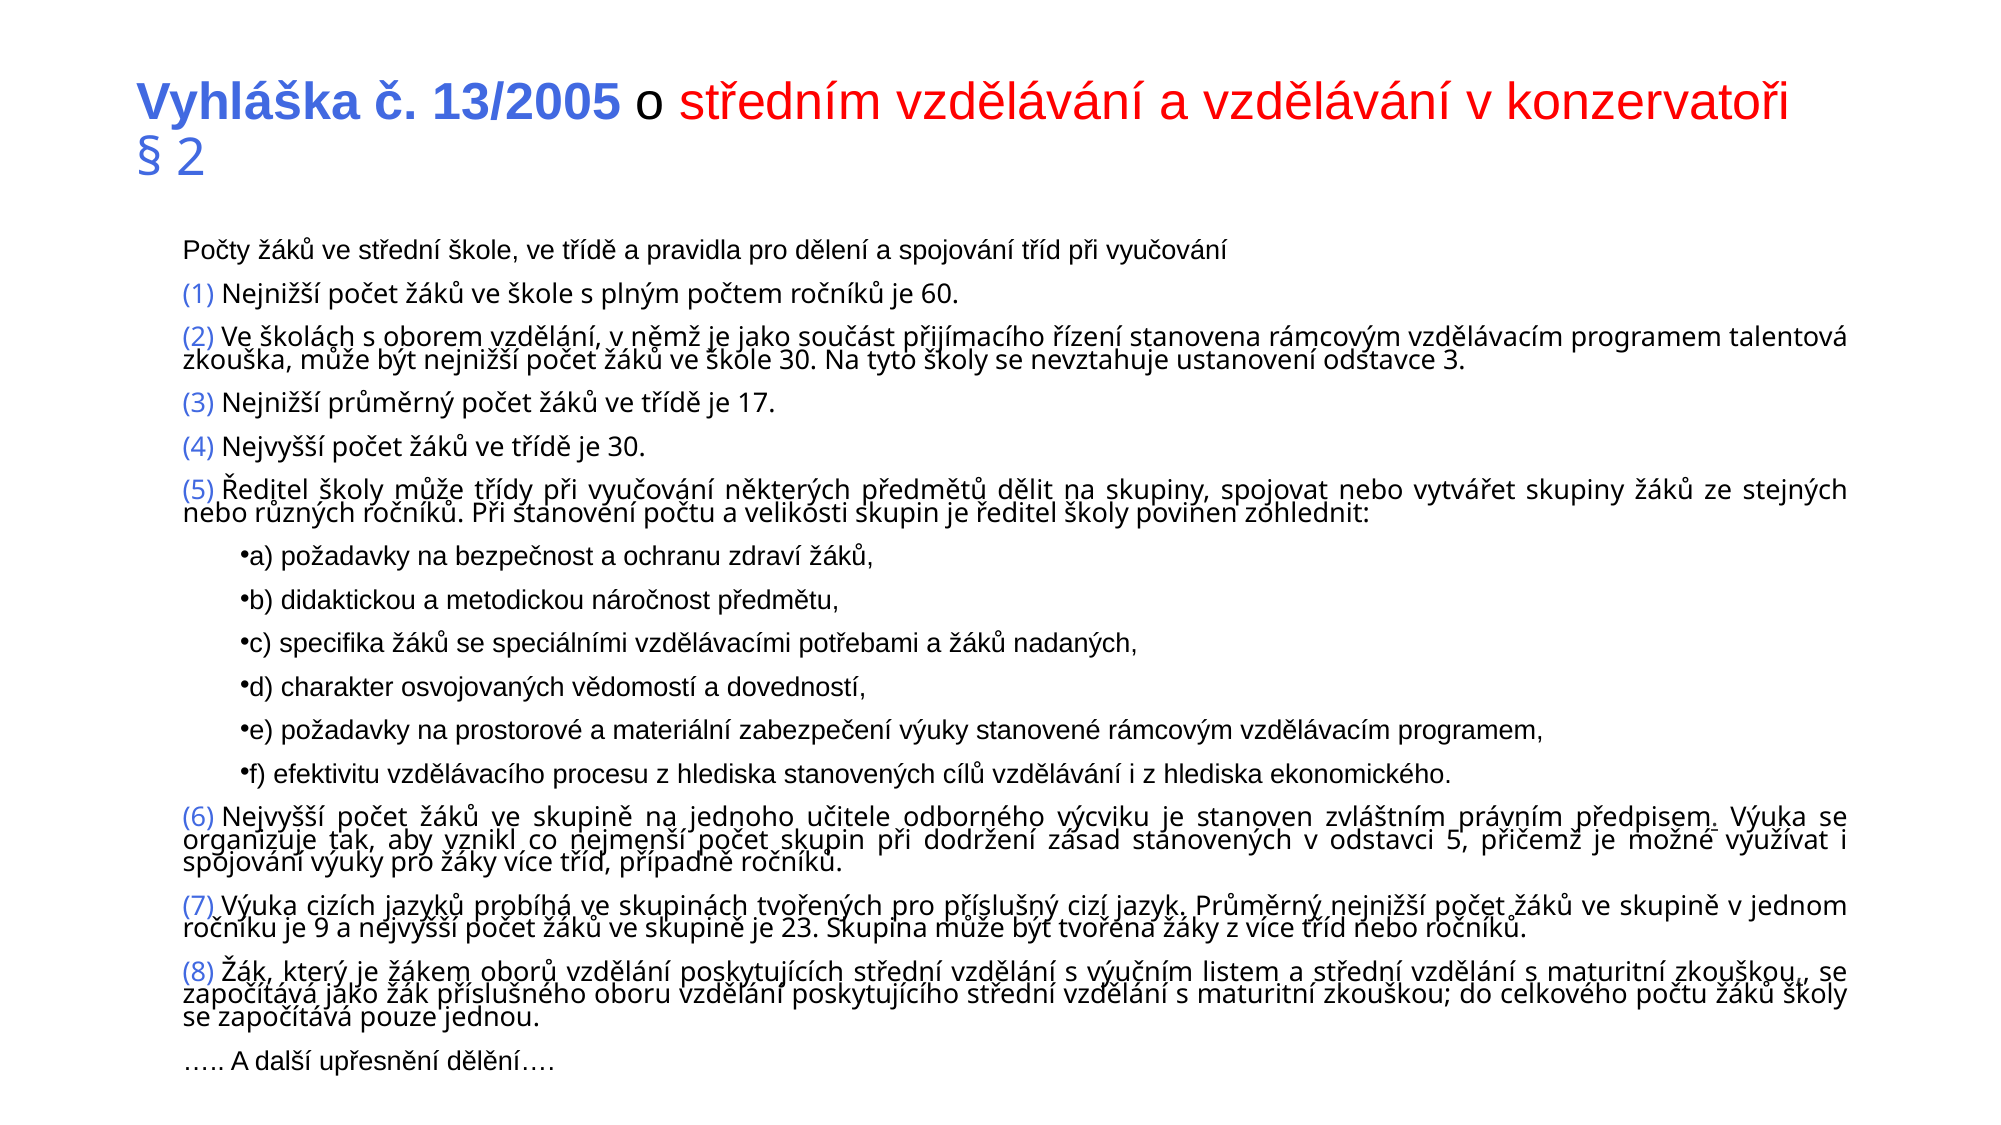

# Vyhláška č. 13/2005 o středním vzdělávání a vzdělávání v konzervatoři § 2
Počty žáků ve střední škole, ve třídě a pravidla pro dělení a spojování tříd při vyučování
(1) Nejnižší počet žáků ve škole s plným počtem ročníků je 60.
(2) Ve školách s oborem vzdělání, v němž je jako součást přijímacího řízení stanovena rámcovým vzdělávacím programem talentová zkouška, může být nejnižší počet žáků ve škole 30. Na tyto školy se nevztahuje ustanovení odstavce 3.
(3) Nejnižší průměrný počet žáků ve třídě je 17.
(4) Nejvyšší počet žáků ve třídě je 30.
(5) Ředitel školy může třídy při vyučování některých předmětů dělit na skupiny, spojovat nebo vytvářet skupiny žáků ze stejných nebo různých ročníků. Při stanovení počtu a velikosti skupin je ředitel školy povinen zohlednit:
a) požadavky na bezpečnost a ochranu zdraví žáků,
b) didaktickou a metodickou náročnost předmětu,
c) specifika žáků se speciálními vzdělávacími potřebami a žáků nadaných,
d) charakter osvojovaných vědomostí a dovedností,
e) požadavky na prostorové a materiální zabezpečení výuky stanovené rámcovým vzdělávacím programem,
f) efektivitu vzdělávacího procesu z hlediska stanovených cílů vzdělávání i z hlediska ekonomického.
(6) Nejvyšší počet žáků ve skupině na jednoho učitele odborného výcviku je stanoven zvláštním právním předpisem. Výuka se organizuje tak, aby vznikl co nejmenší počet skupin při dodržení zásad stanovených v odstavci 5, přičemž je možné využívat i spojování výuky pro žáky více tříd, případně ročníků.
(7) Výuka cizích jazyků probíhá ve skupinách tvořených pro příslušný cizí jazyk. Průměrný nejnižší počet žáků ve skupině v jednom ročníku je 9 a nejvyšší počet žáků ve skupině je 23. Skupina může být tvořena žáky z více tříd nebo ročníků.
(8) Žák, který je žákem oborů vzdělání poskytujících střední vzdělání s výučním listem a střední vzdělání s maturitní zkouškou,, se započítává jako žák příslušného oboru vzdělání poskytujícího střední vzdělání s maturitní zkouškou; do celkového počtu žáků školy se započítává pouze jednou.
….. A další upřesnění dělění….